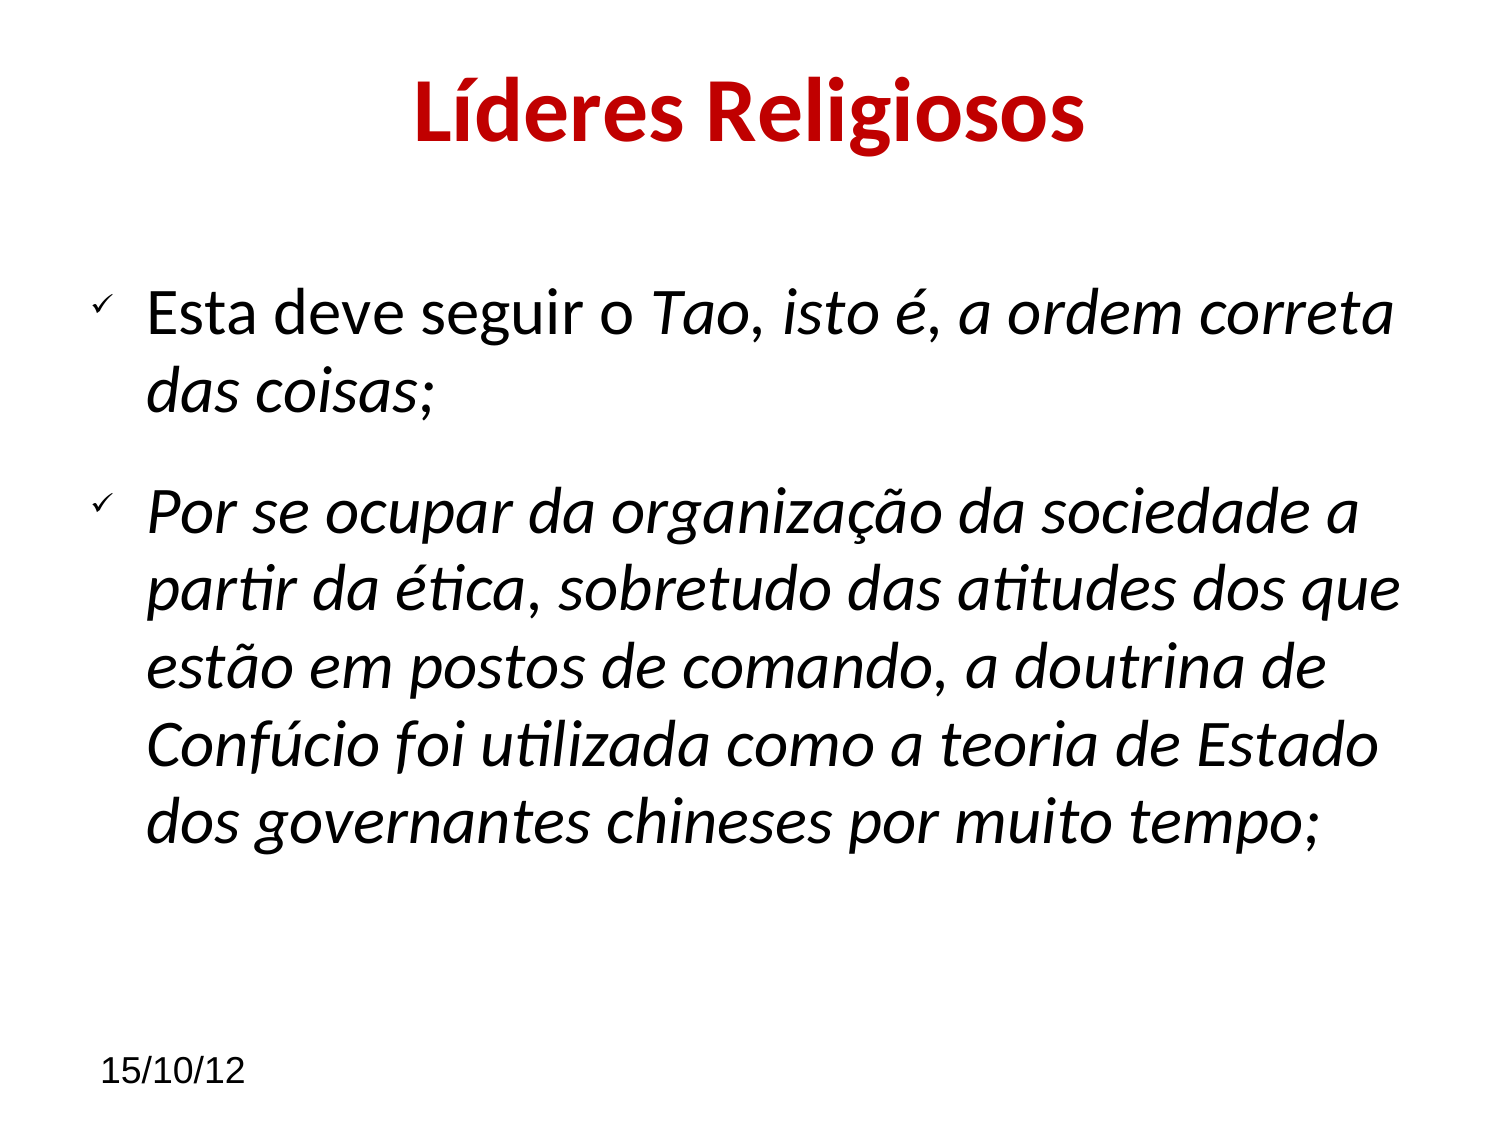

# Líderes Religiosos
Esta deve seguir o Tao, isto é, a ordem correta das coisas;
Por se ocupar da organização da sociedade a partir da ética, sobretudo das atitudes dos que estão em postos de comando, a doutrina de Confúcio foi utilizada como a teoria de Estado dos governantes chineses por muito tempo;